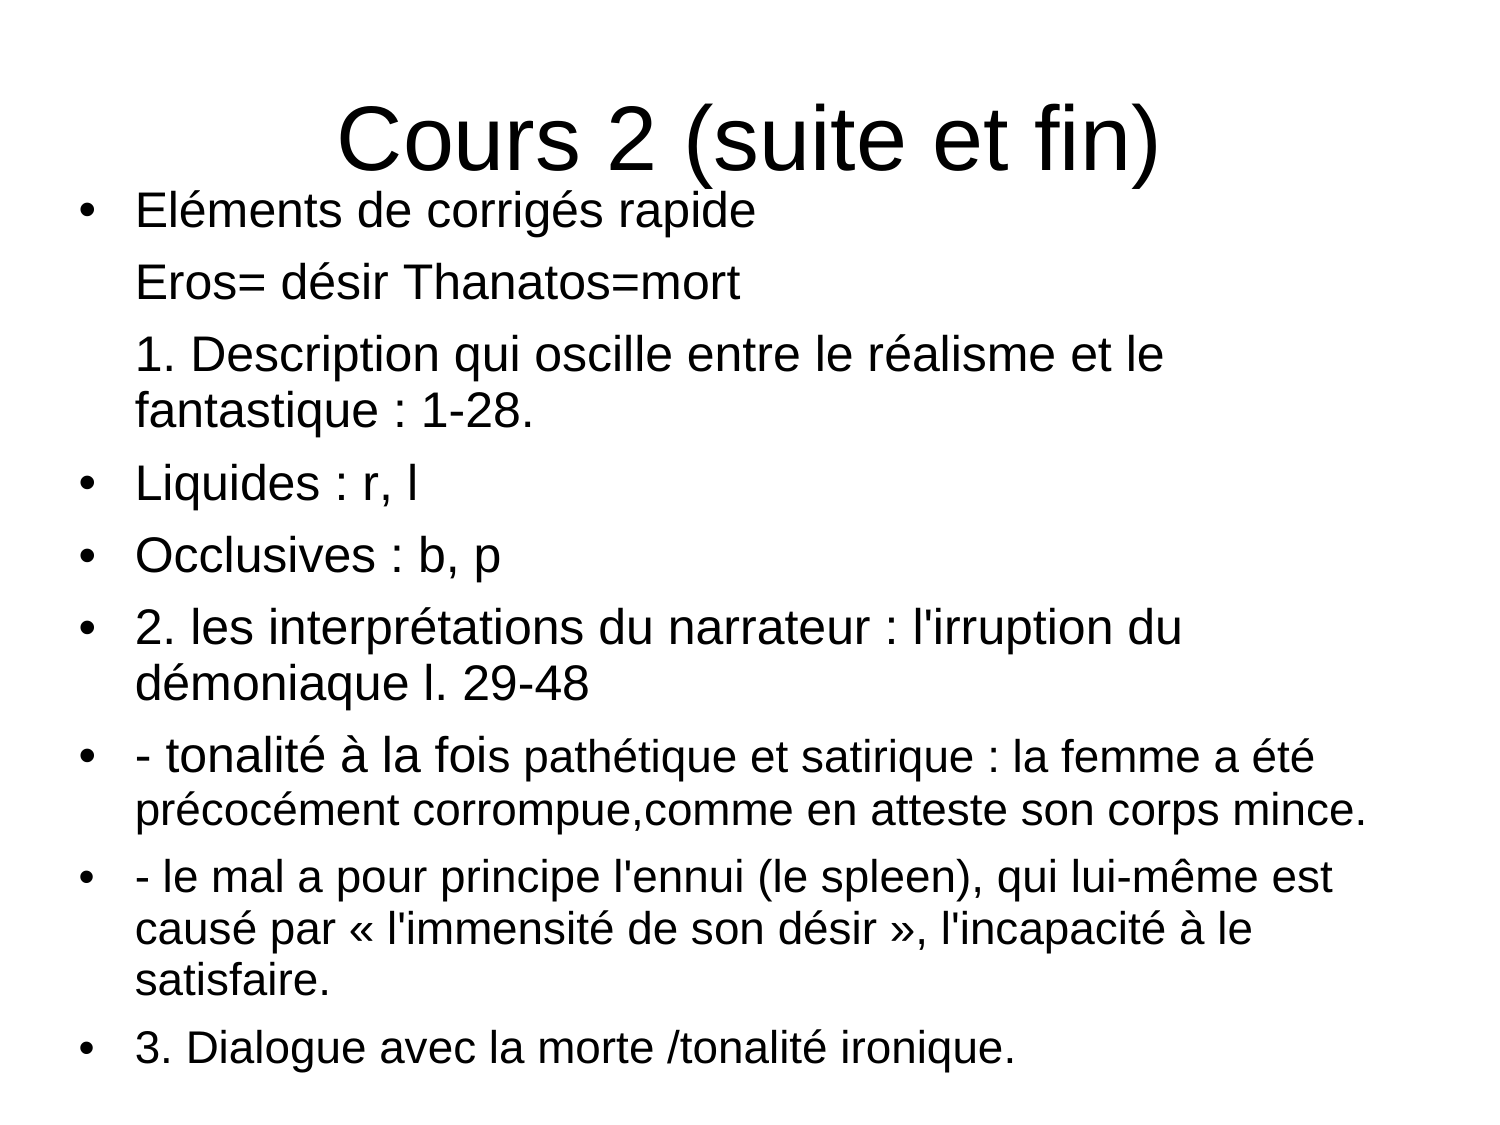

# Cours 2 (suite et fin)
Eléments de corrigés rapide
Eros= désir Thanatos=mort
1. Description qui oscille entre le réalisme et le fantastique : 1-28.
Liquides : r, l
Occlusives : b, p
2. les interprétations du narrateur : l'irruption du démoniaque l. 29-48
- tonalité à la fois pathétique et satirique : la femme a été précocément corrompue,comme en atteste son corps mince.
- le mal a pour principe l'ennui (le spleen), qui lui-même est causé par « l'immensité de son désir », l'incapacité à le satisfaire.
3. Dialogue avec la morte /tonalité ironique.